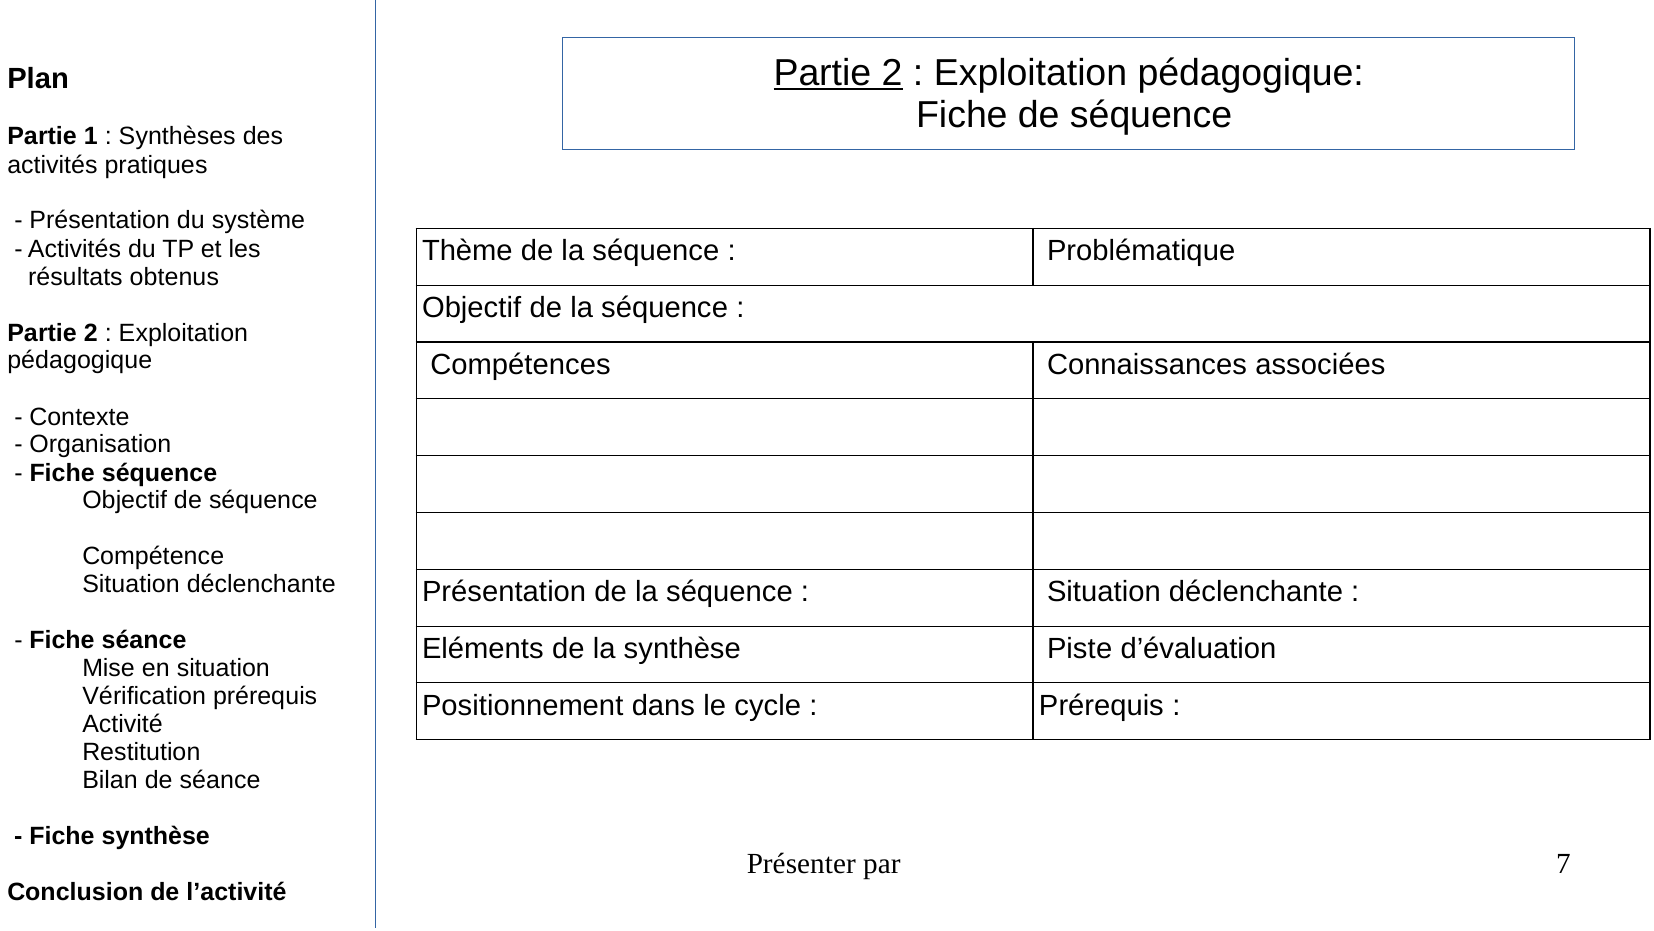

# Plan Partie 1 : Synthèses des activités pratiques - Présentation du système - Activités du TP et les résultats obtenus Partie 2 : Exploitation pédagogique - Contexte - Organisation - Fiche séquence Objectif de séquence Compétence Situation déclenchante - Fiche séance Mise en situation Vérification prérequis Activité Restitution Bilan de séance - Fiche synthèse Conclusion de l’activité
Partie 2 : Exploitation pédagogique:
 Fiche de séquence
| Thème de la séquence : | Problématique |
| --- | --- |
| Objectif de la séquence : | |
| Compétences | Connaissances associées |
| | |
| | |
| | |
| Présentation de la séquence : | Situation déclenchante : |
| Eléments de la synthèse | Piste d’évaluation |
| Positionnement dans le cycle : | Prérequis : |
Présenter par
7